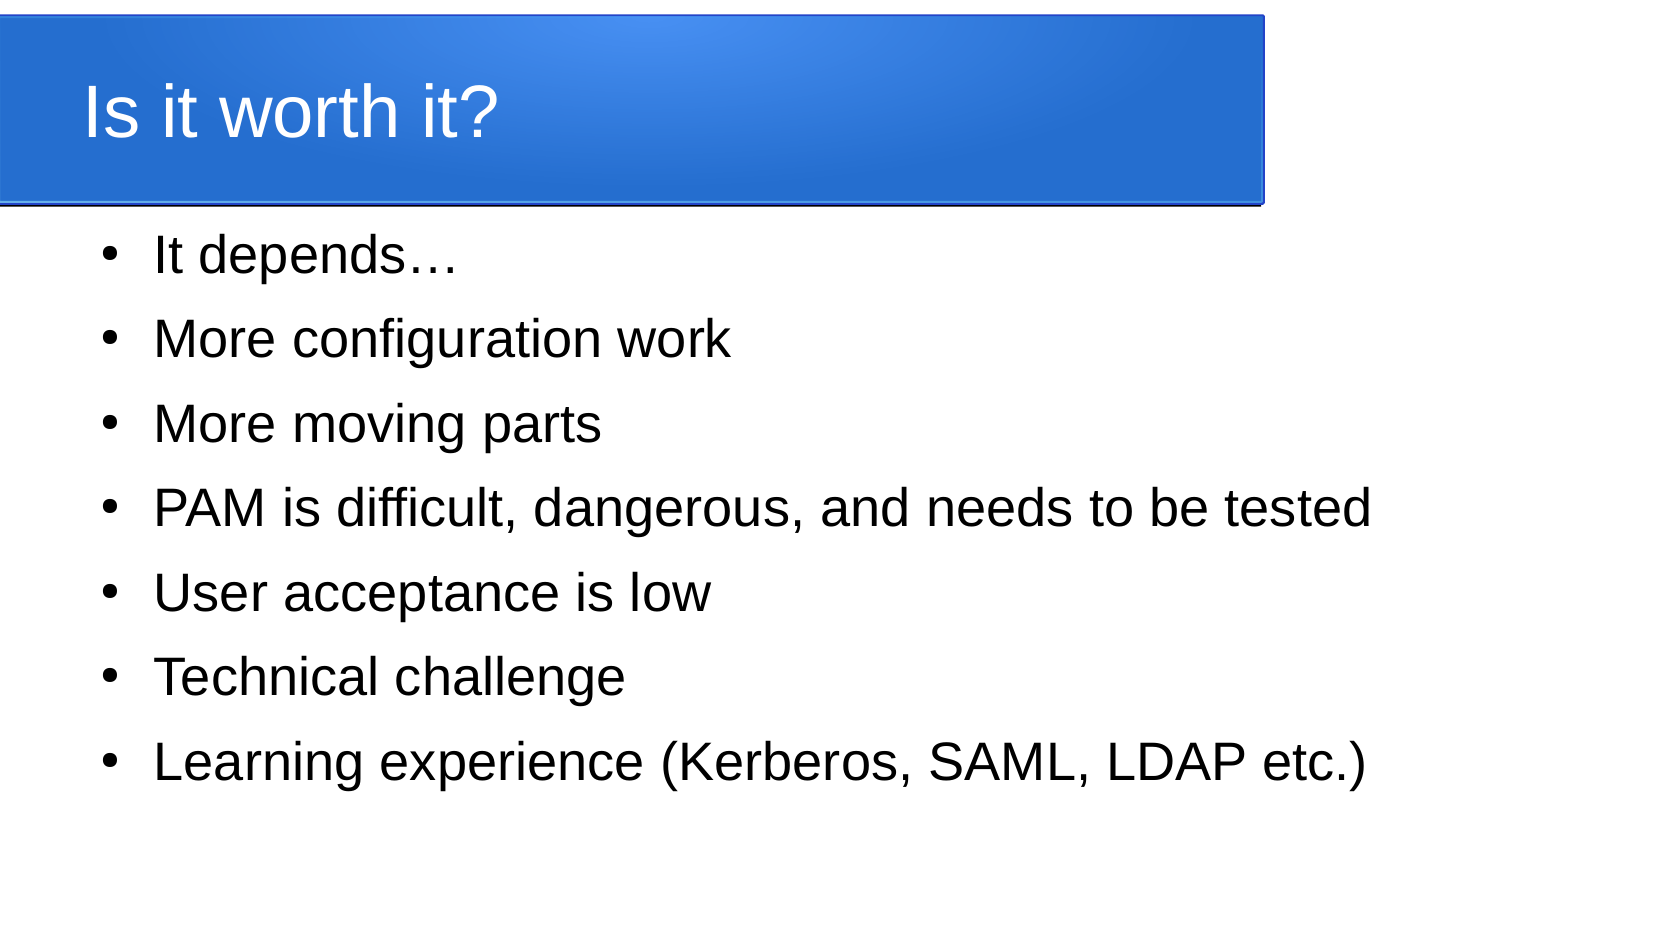

# Is it worth it?
It depends…
More configuration work
More moving parts
PAM is difficult, dangerous, and needs to be tested
User acceptance is low
Technical challenge
Learning experience (Kerberos, SAML, LDAP etc.)